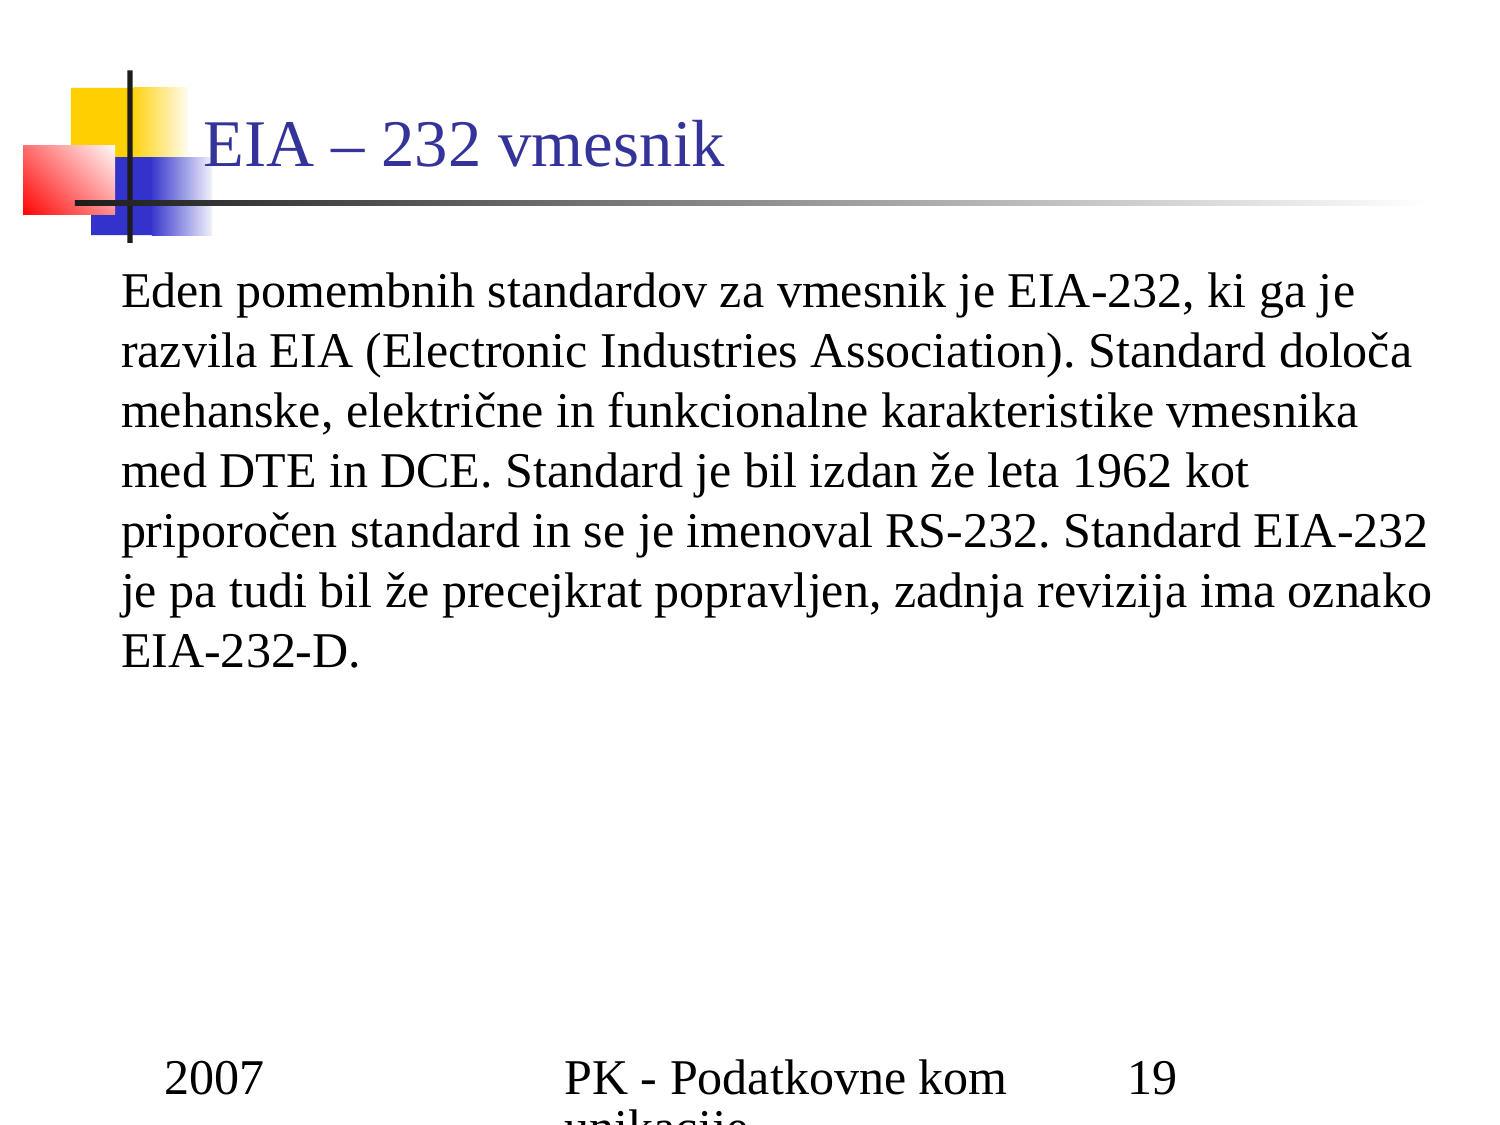

# EIA – 232 vmesnik
	Eden pomembnih standardov za vmesnik je EIA-232, ki ga je razvila EIA (Electronic Industries Association). Standard določa mehanske, električne in funkcionalne karakteristike vmesnika med DTE in DCE. Standard je bil izdan že leta 1962 kot priporočen standard in se je imenoval RS-232. Standard EIA-232 je pa tudi bil že precejkrat popravljen, zadnja revizija ima oznako
EIA-232-D.
2007
PK - Podatkovne komunikacije
19